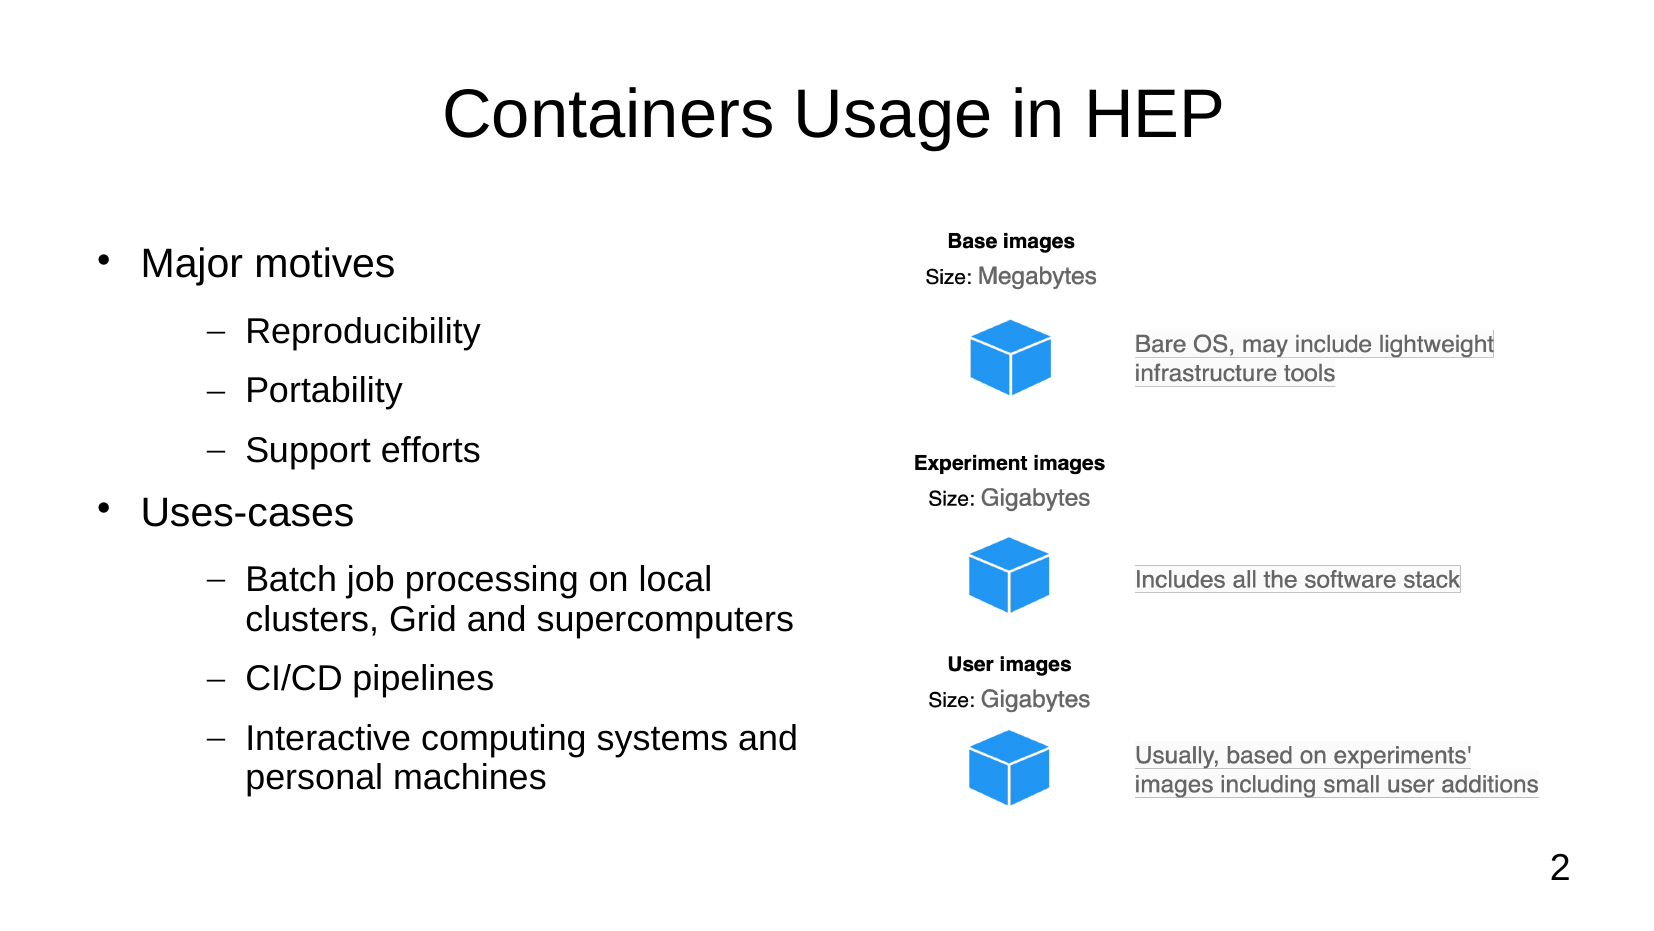

# Containers Usage in HEP
Major motives
Reproducibility
Portability
Support efforts
Uses-cases
Batch job processing on local clusters, Grid and supercomputers
CI/CD pipelines
Interactive computing systems and personal machines
2